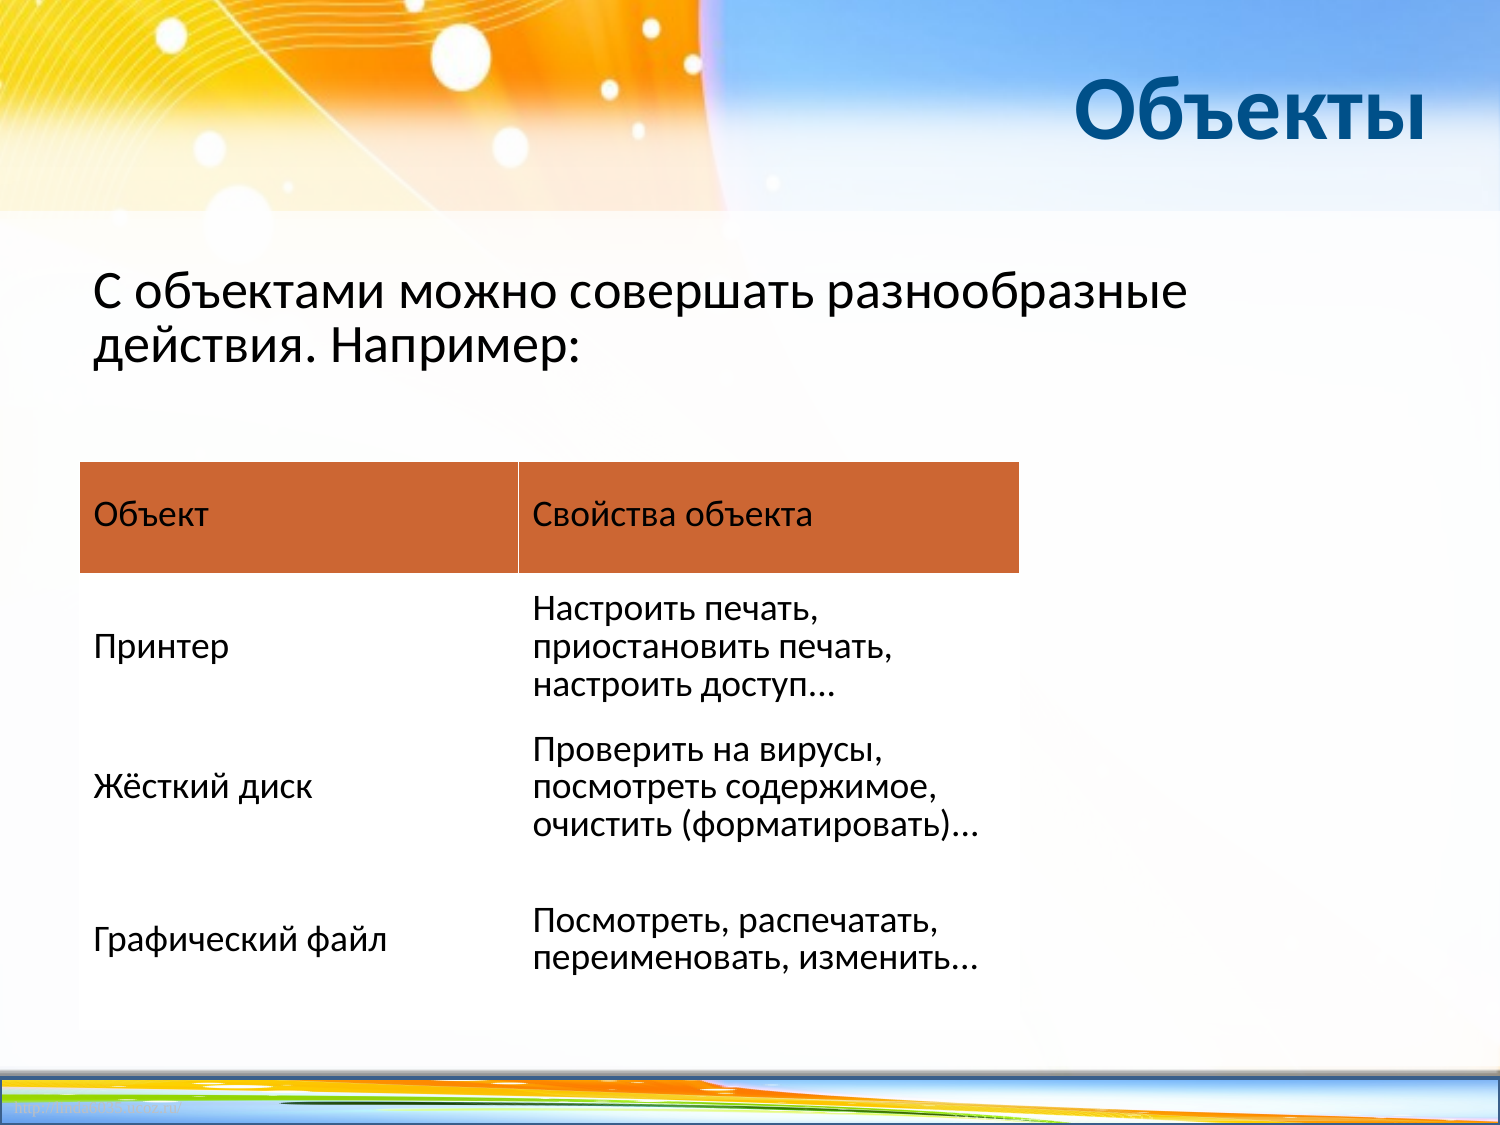

# Объекты
С объектами можно совершать разнообразные действия. Например:
| Объект | Свойства объекта |
| --- | --- |
| Принтер | Настроить печать, приостановить печать, настроить доступ... |
| Жёсткий диск | Проверить на вирусы, посмотреть содержимое, очистить (форматировать)... |
| Графический файл | Посмотреть, распечатать, переименовать, изменить... |